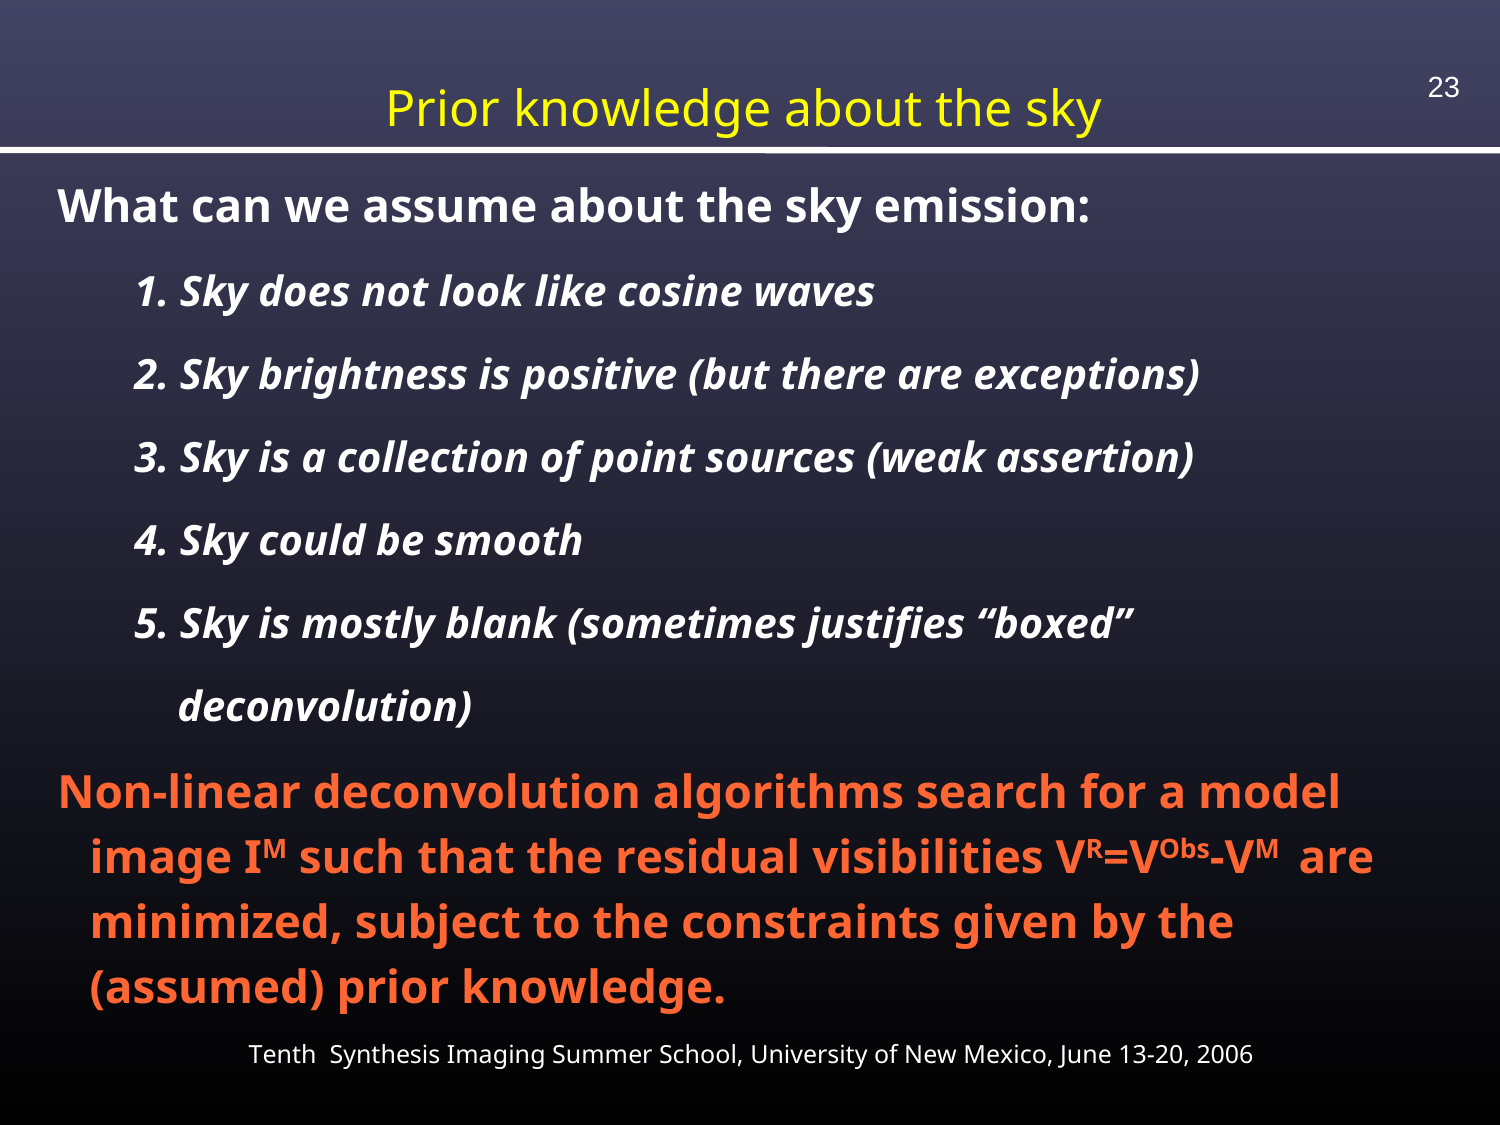

# Prior knowledge about the sky
What can we assume about the sky emission:
 1. Sky does not look like cosine waves
 2. Sky brightness is positive (but there are exceptions)
 3. Sky is a collection of point sources (weak assertion)
 4. Sky could be smooth
 5. Sky is mostly blank (sometimes justifies “boxed”
 deconvolution)
Non-linear deconvolution algorithms search for a model image IM such that the residual visibilities VR=VObs-VM are minimized, subject to the constraints given by the (assumed) prior knowledge.